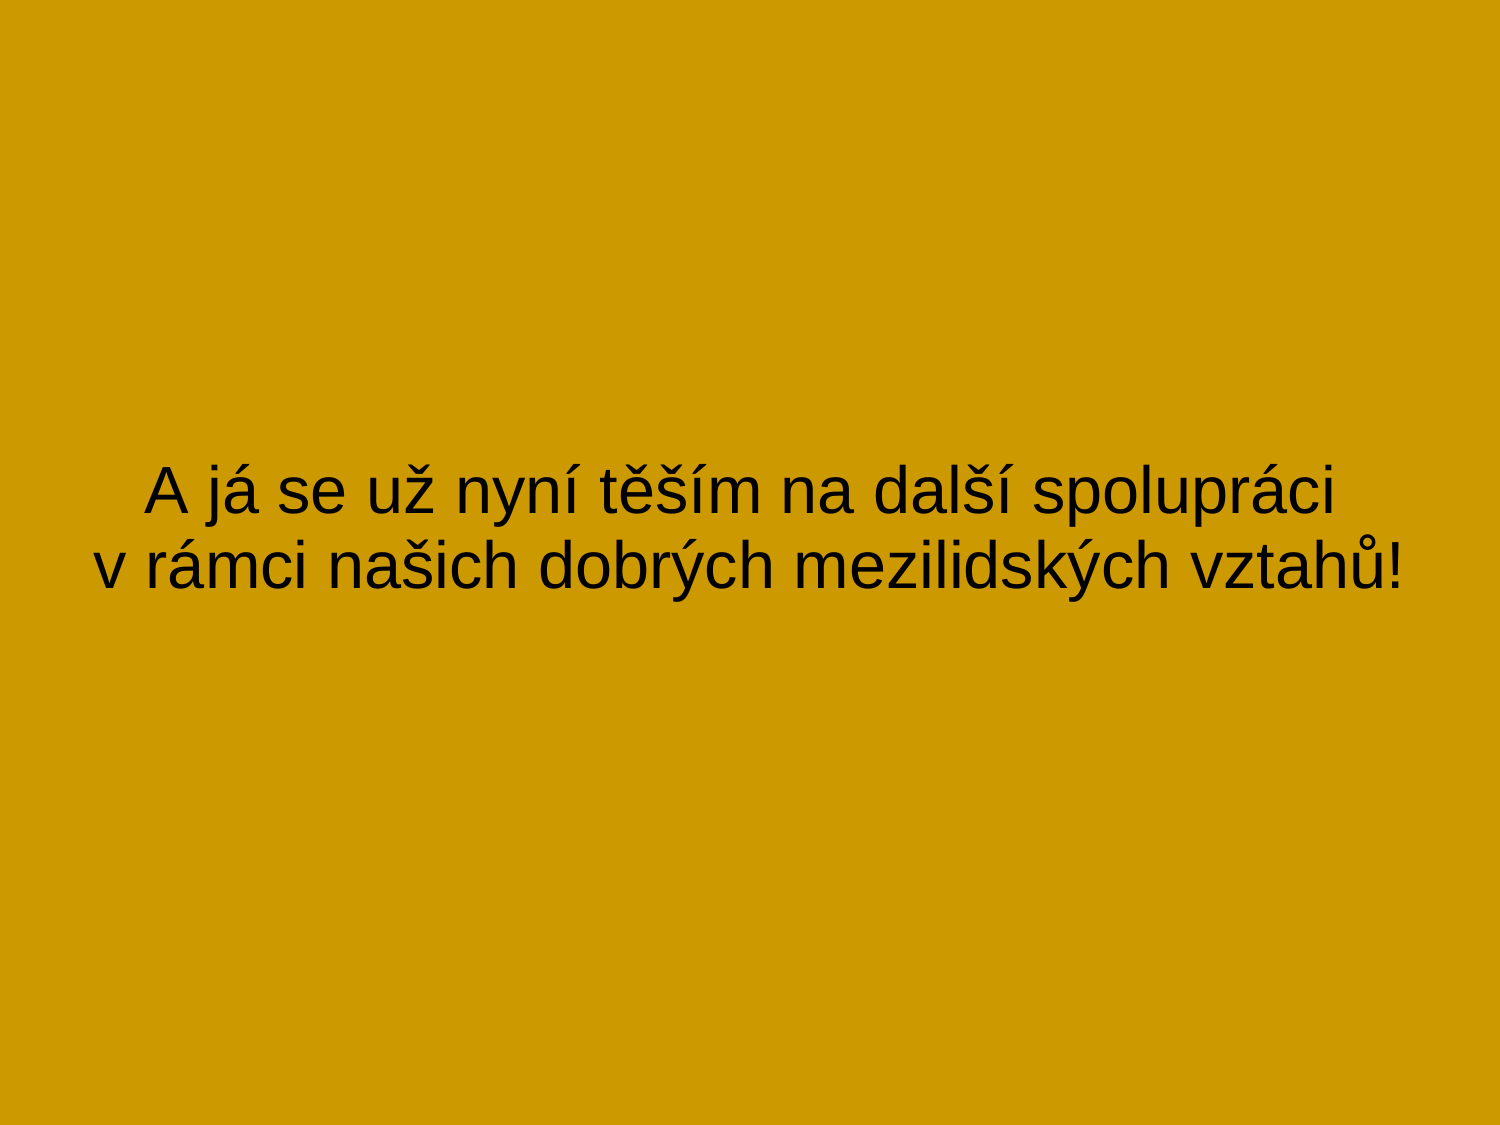

#
A já se už nyní těším na další spolupráci
v rámci našich dobrých mezilidských vztahů!